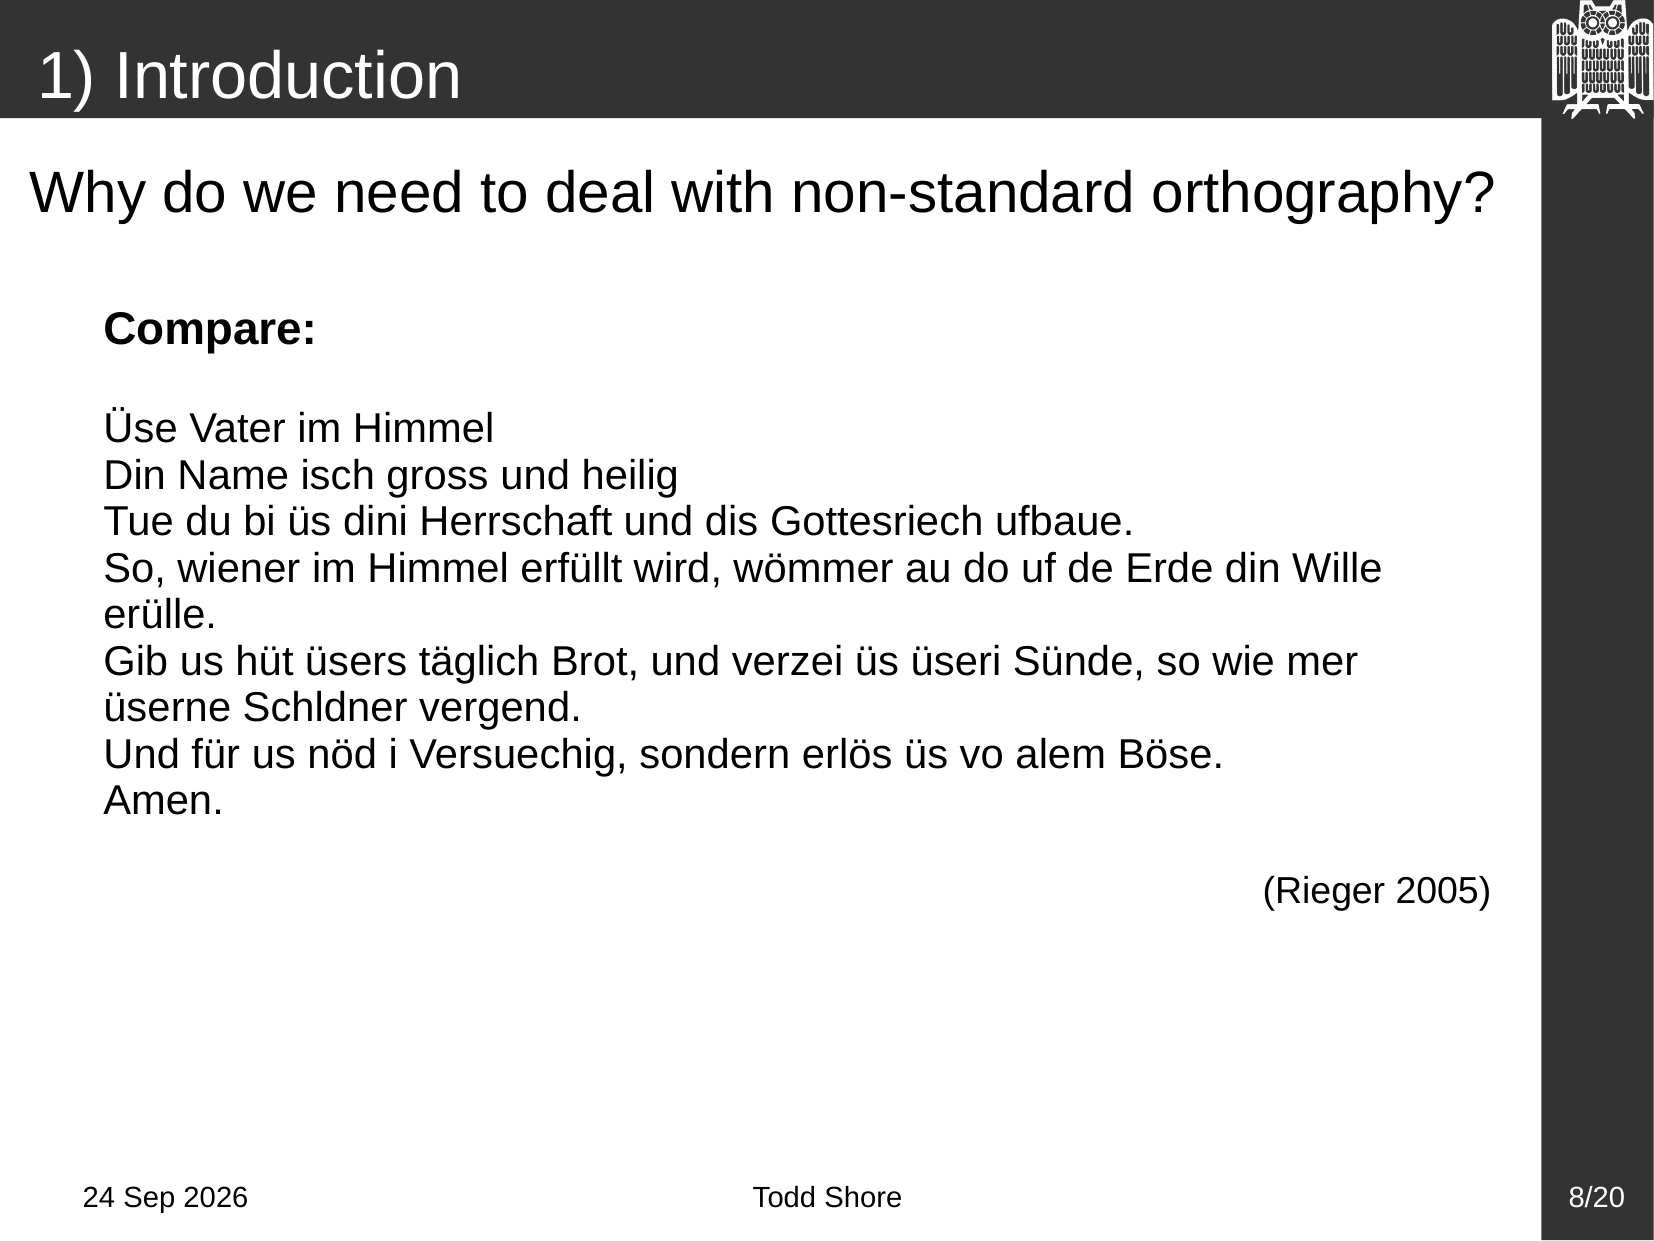

1) Introduction
# Why do we need to deal with non-standard orthography?
Compare:
Üse Vater im Himmel
Din Name isch gross und heilig
Tue du bi üs dini Herrschaft und dis Gottesriech ufbaue.
So, wiener im Himmel erfüllt wird, wömmer au do uf de Erde din Wille erülle.
Gib us hüt üsers täglich Brot, und verzei üs üseri Sünde, so wie mer üserne Schldner vergend.
Und für us nöd i Versuechig, sondern erlös üs vo alem Böse.
Amen.
(Rieger 2005)
8